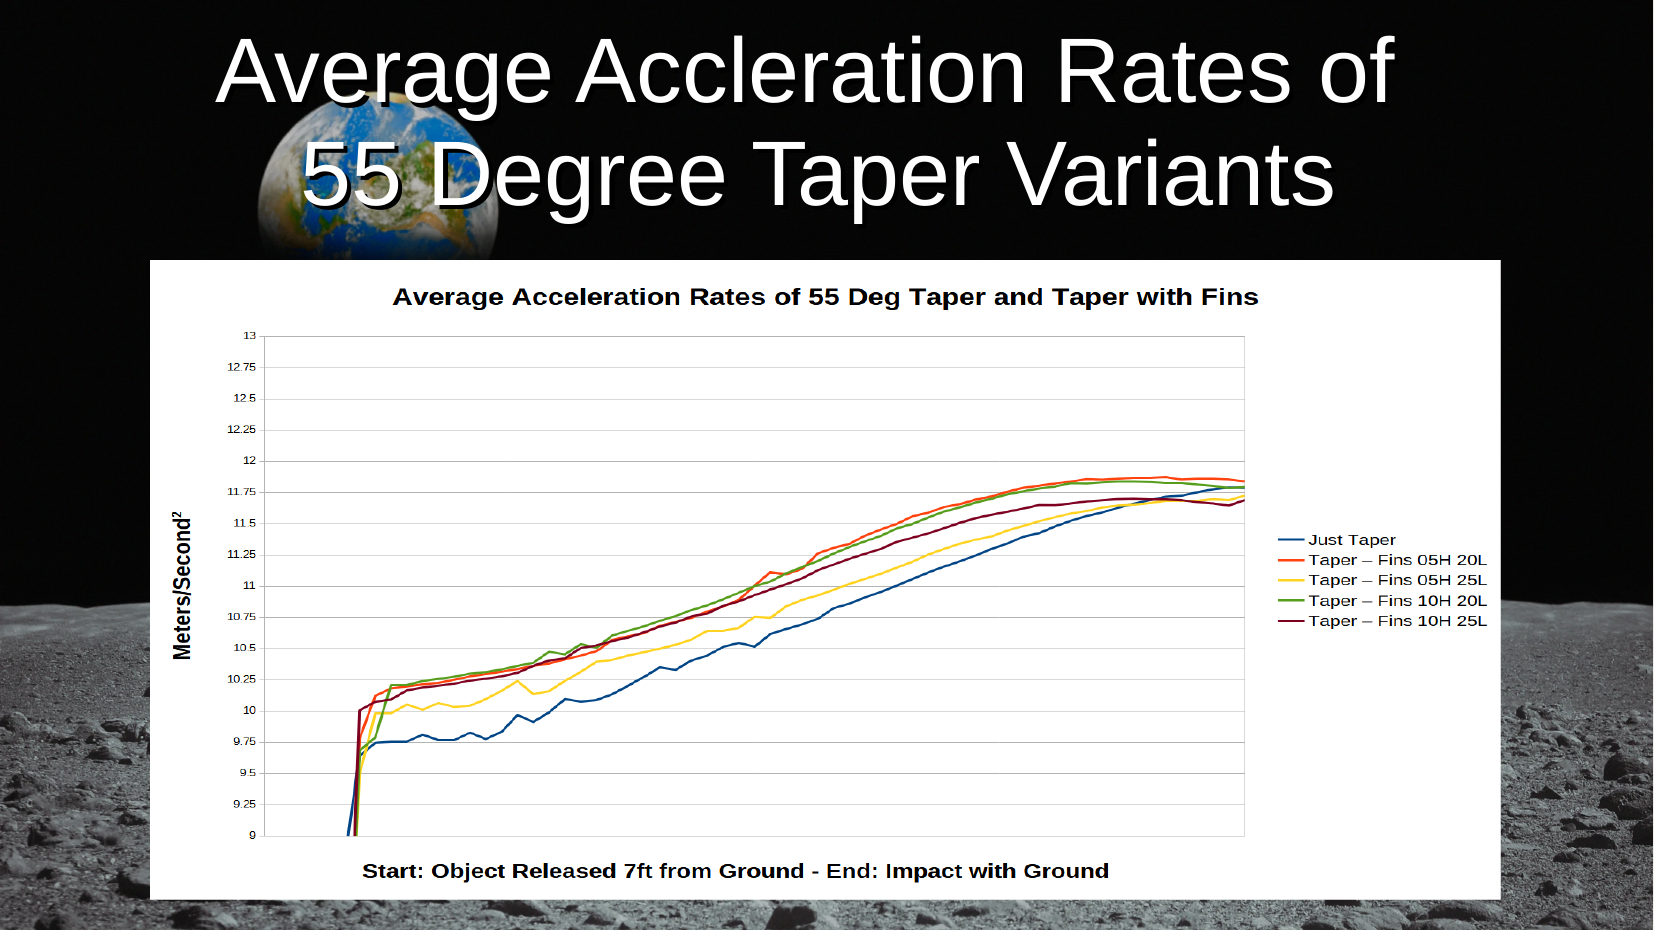

# Average Accleration Rates of 55 Degree Taper Variants